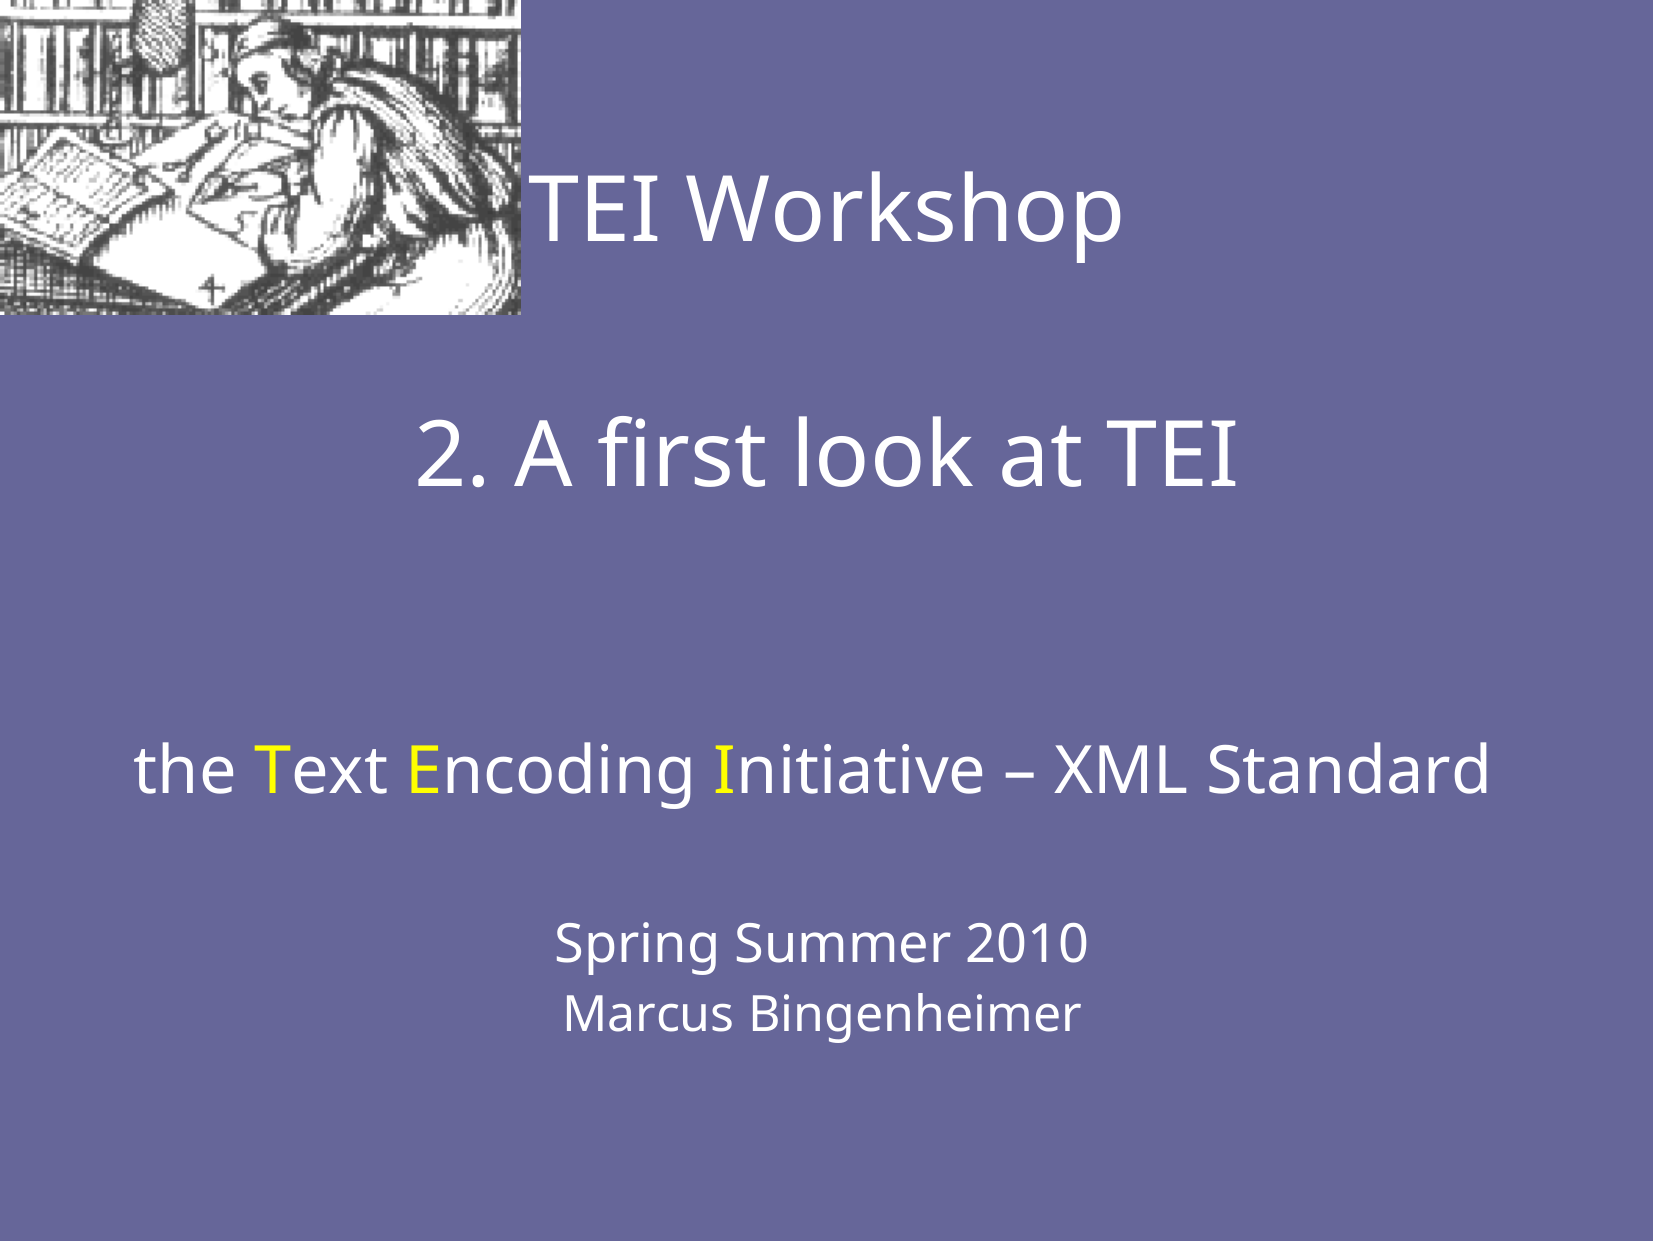

TEI Workshop
# 2. A first look at TEI
the Text Encoding Initiative – XML Standard
Spring Summer 2010
Marcus Bingenheimer